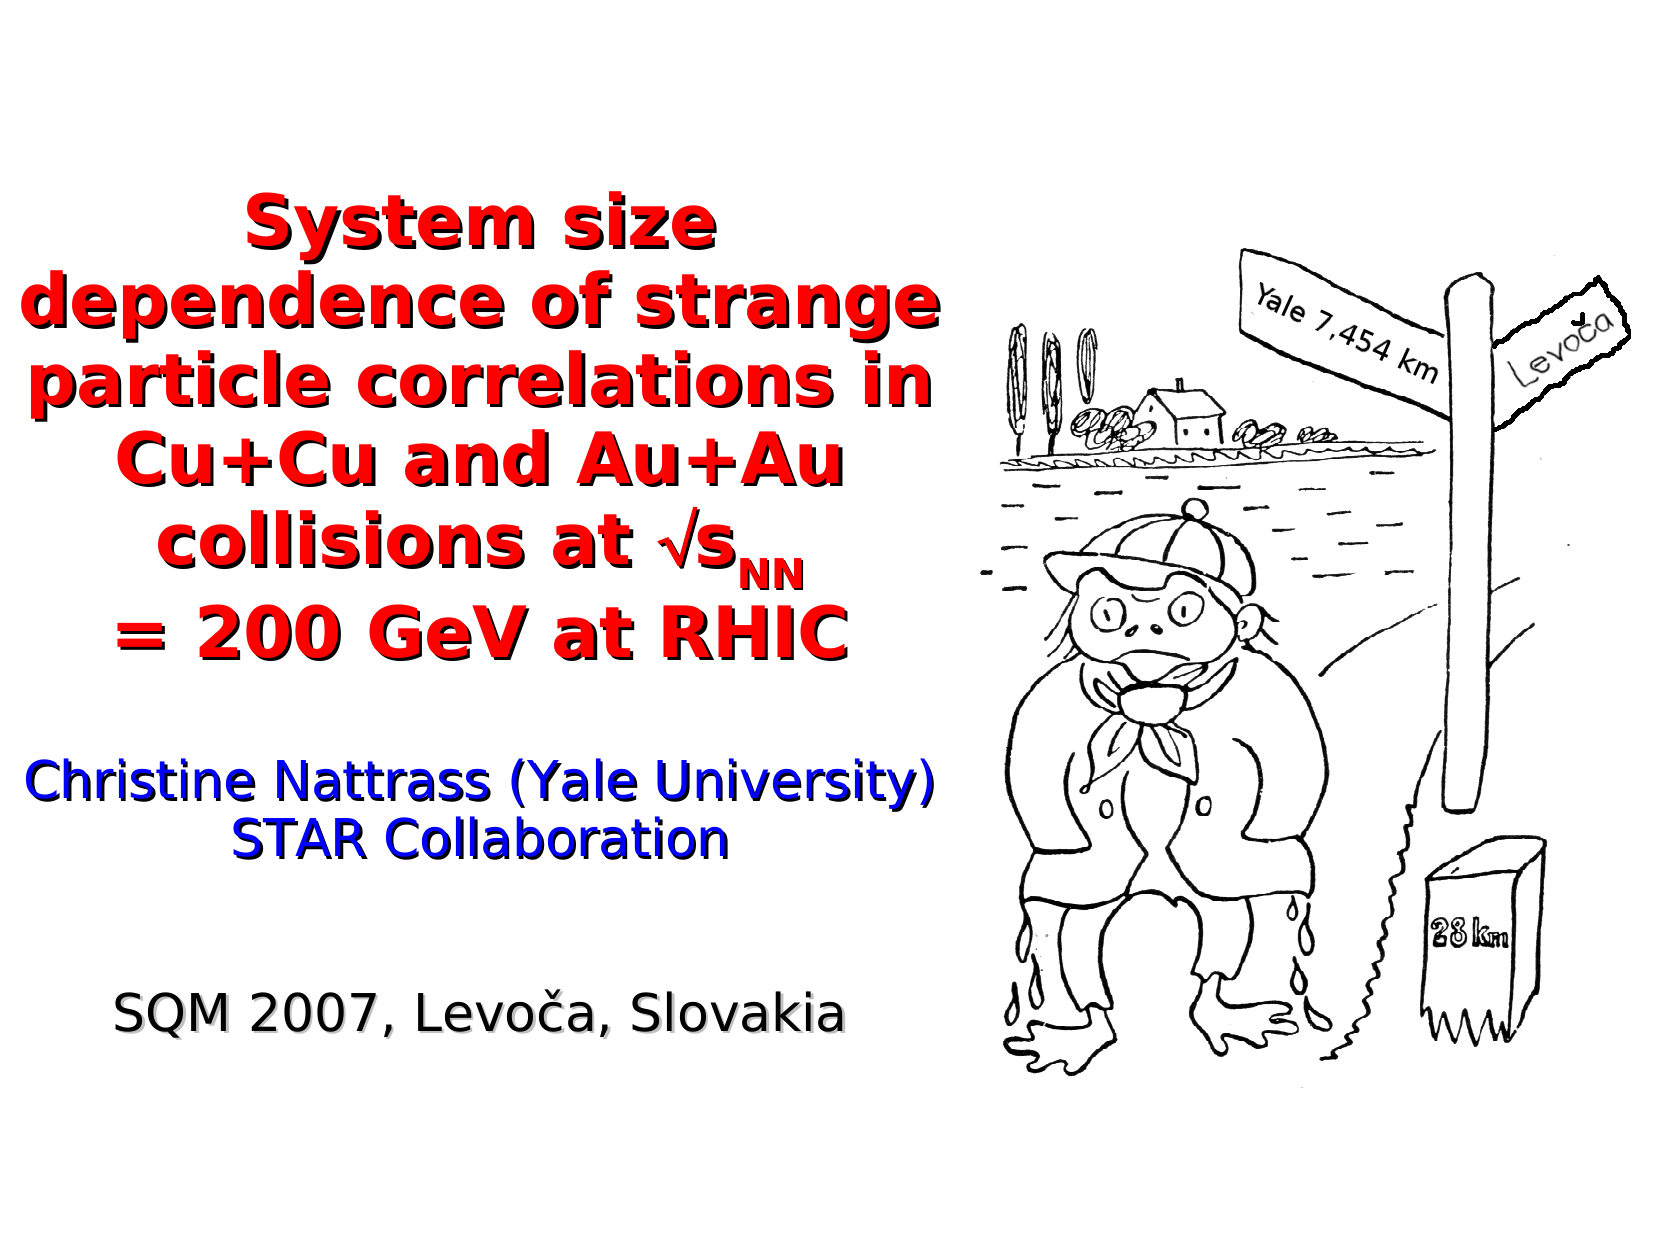

# System size dependence of strange particle correlations in Cu+Cu and Au+Au collisions at sNN = 200 GeV at RHIC Christine Nattrass (Yale University) STAR Collaboration SQM 2007, Levoča, Slovakia